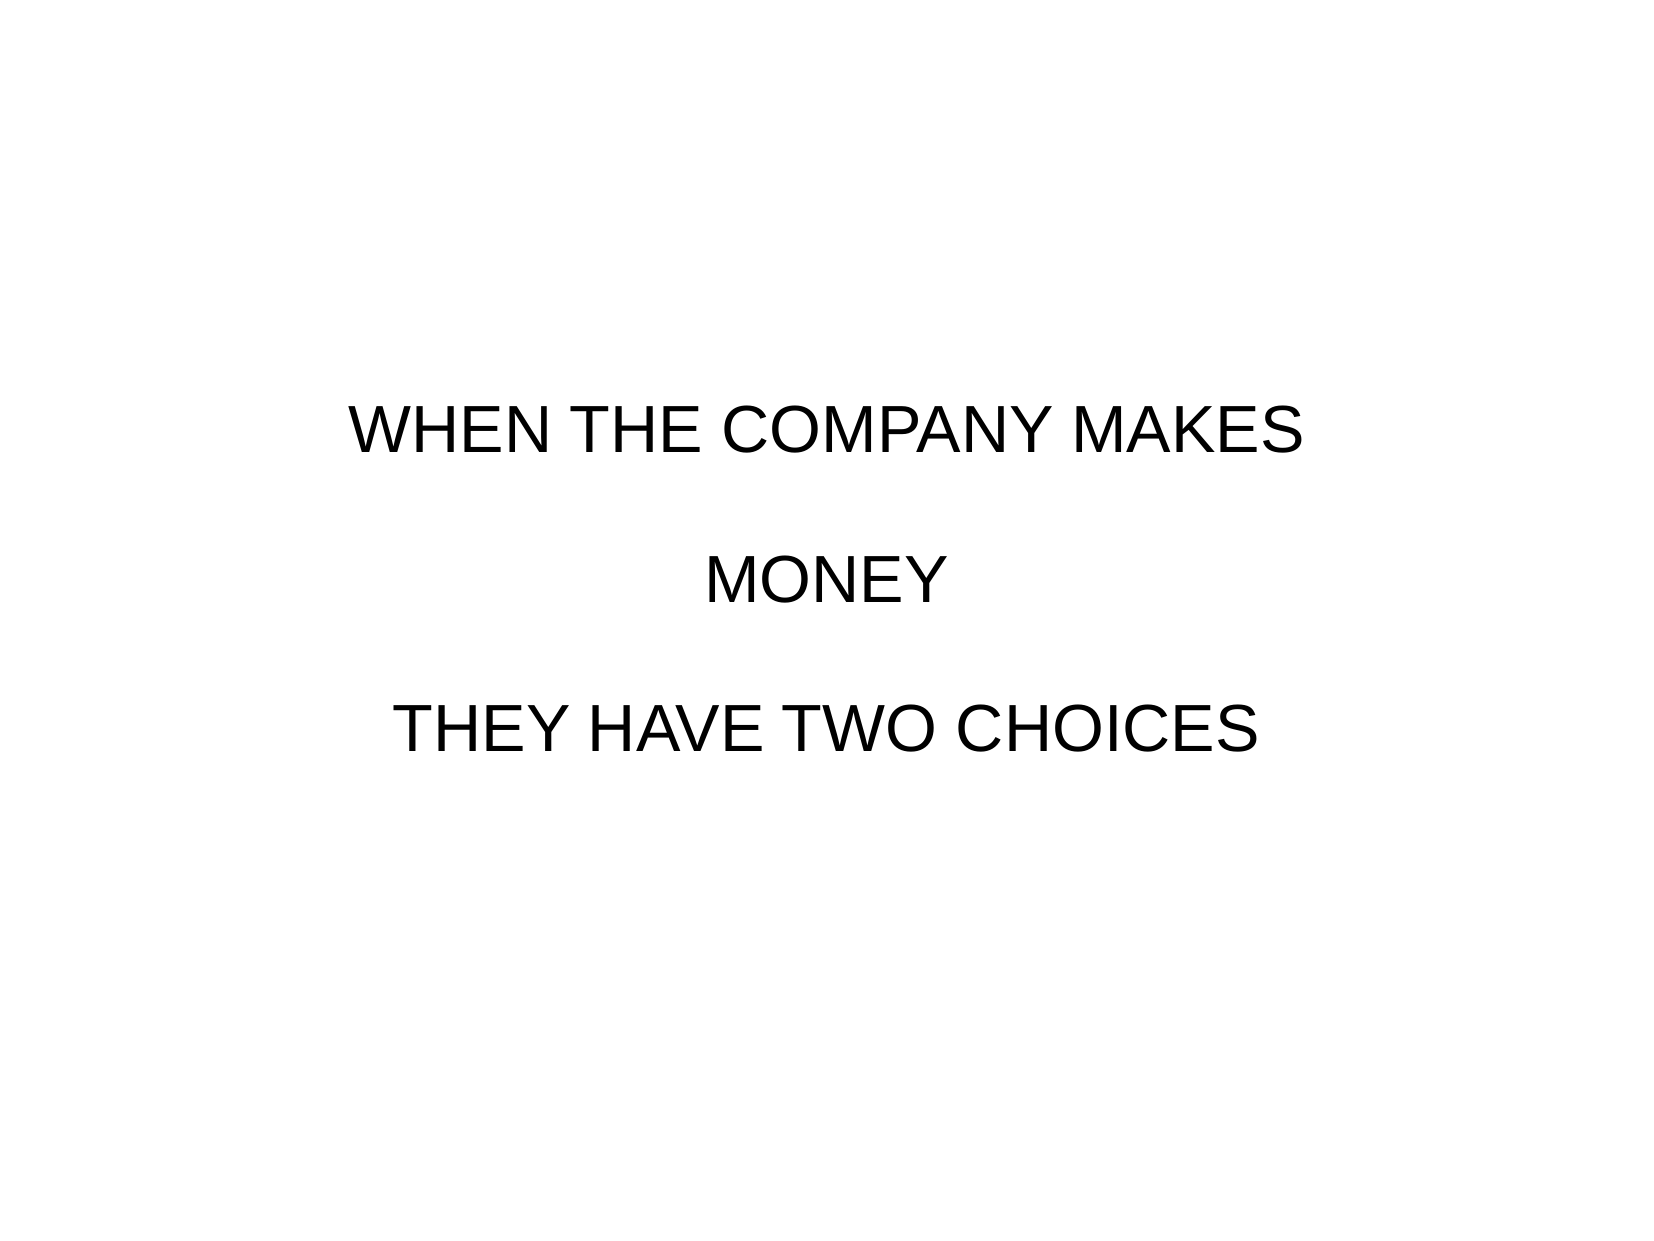

# WHEN THE COMPANY MAKES
MONEY
THEY HAVE TWO CHOICES